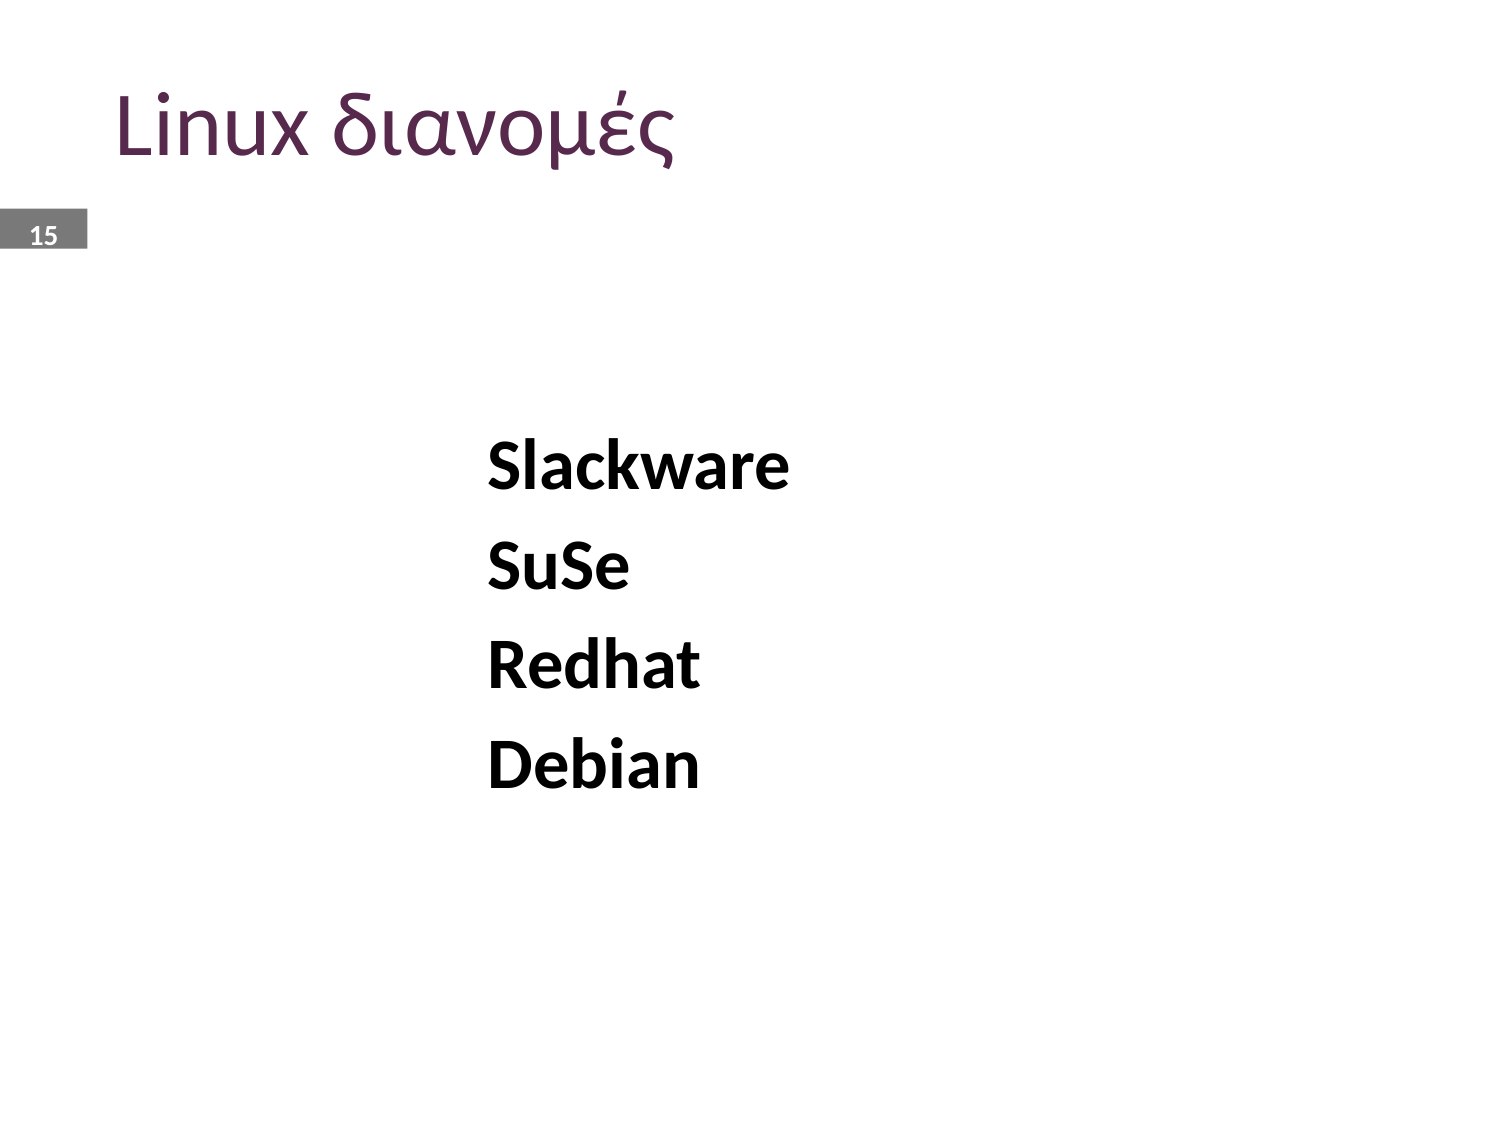

# Linux διανομές
Slackware
SuSe
Redhat
Debian